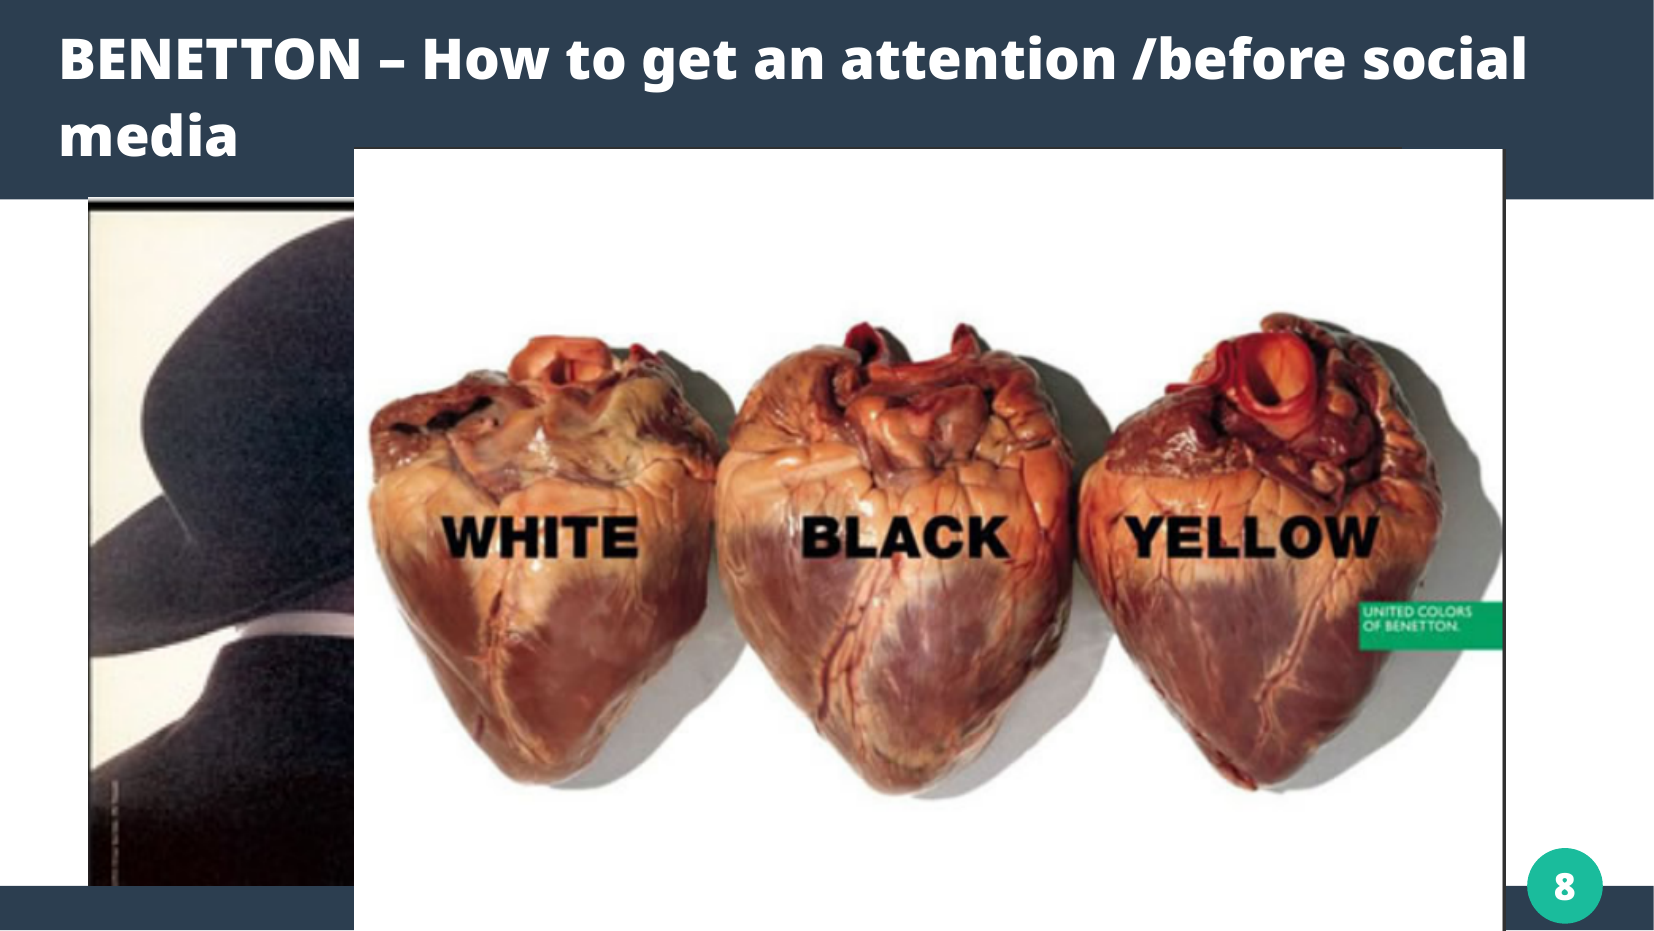

# BENETTON – How to get an attention /before social media